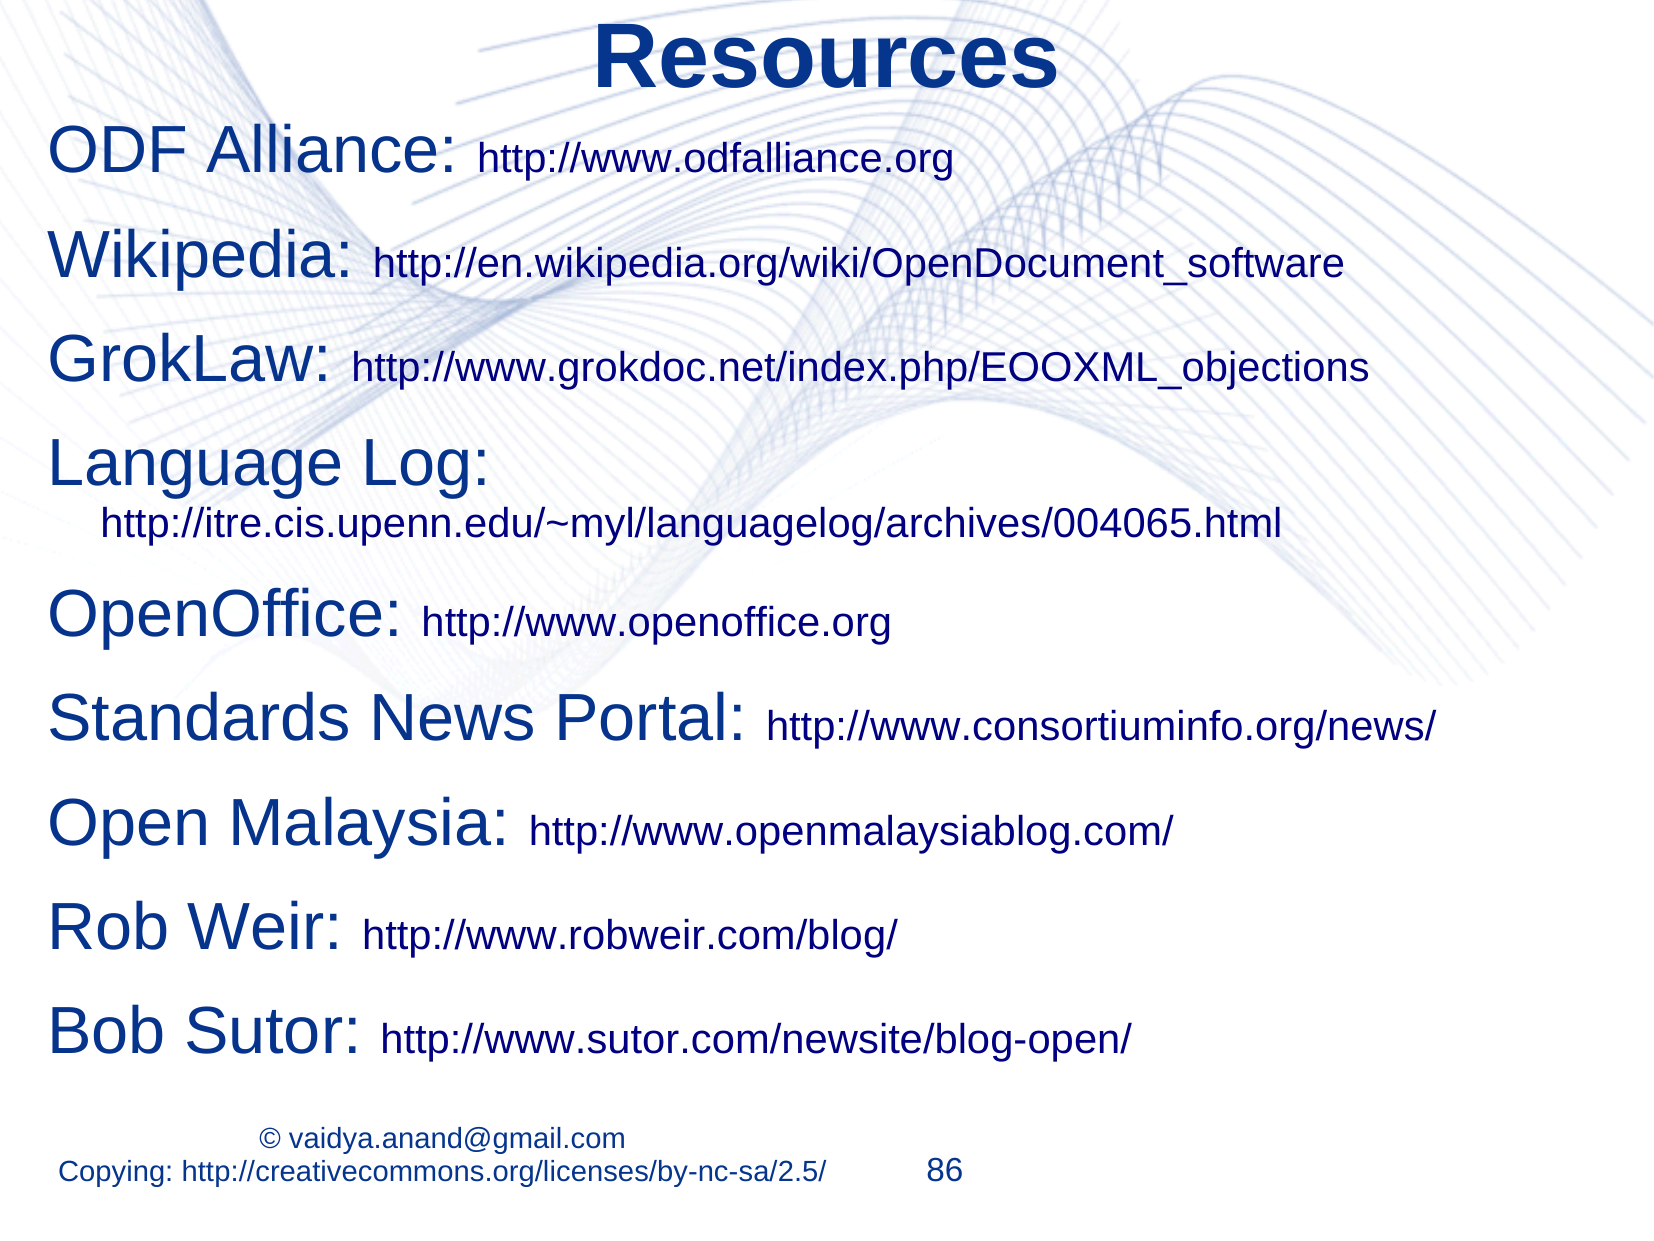

# Resources
ODF Alliance: http://www.odfalliance.org
Wikipedia: http://en.wikipedia.org/wiki/OpenDocument_software
GrokLaw: http://www.grokdoc.net/index.php/EOOXML_objections
Language Log: http://itre.cis.upenn.edu/~myl/languagelog/archives/004065.html
OpenOffice: http://www.openoffice.org
Standards News Portal: http://www.consortiuminfo.org/news/
Open Malaysia: http://www.openmalaysiablog.com/
Rob Weir: http://www.robweir.com/blog/
Bob Sutor: http://www.sutor.com/newsite/blog-open/
http://www.broffice.org
86